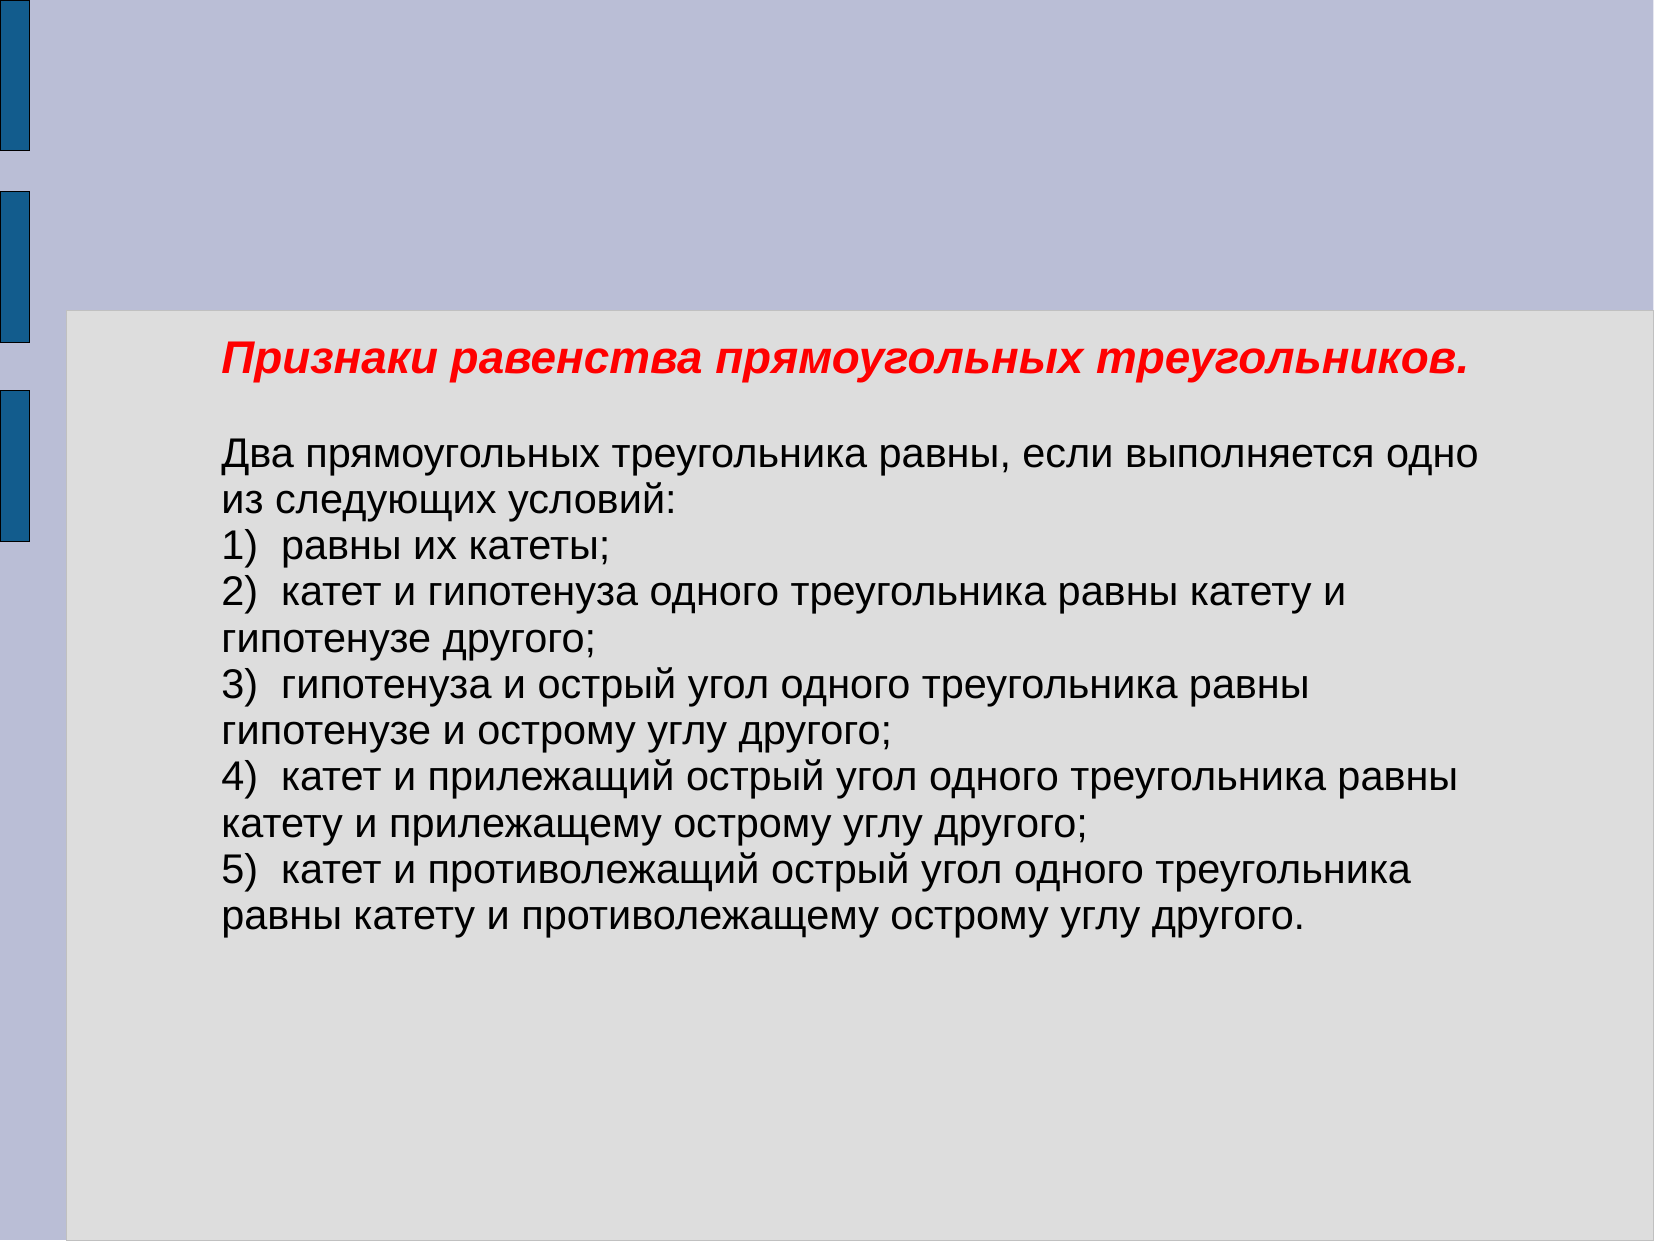

Признаки равенства прямоугольных треугольников.
Два прямоугольных треугольника равны, если выполняется одно из следующих условий:
1) равны их катеты;
2) катет и гипотенуза одного треугольника равны катету и гипотенузе другого;
3) гипотенуза и острый угол одного треугольника равны гипотенузе и острому углу другого;
4) катет и прилежащий острый угол одного треугольника равны катету и прилежащему острому углу другого;
5) катет и противолежащий острый угол одного треугольника равны катету и противолежащему острому углу другого.